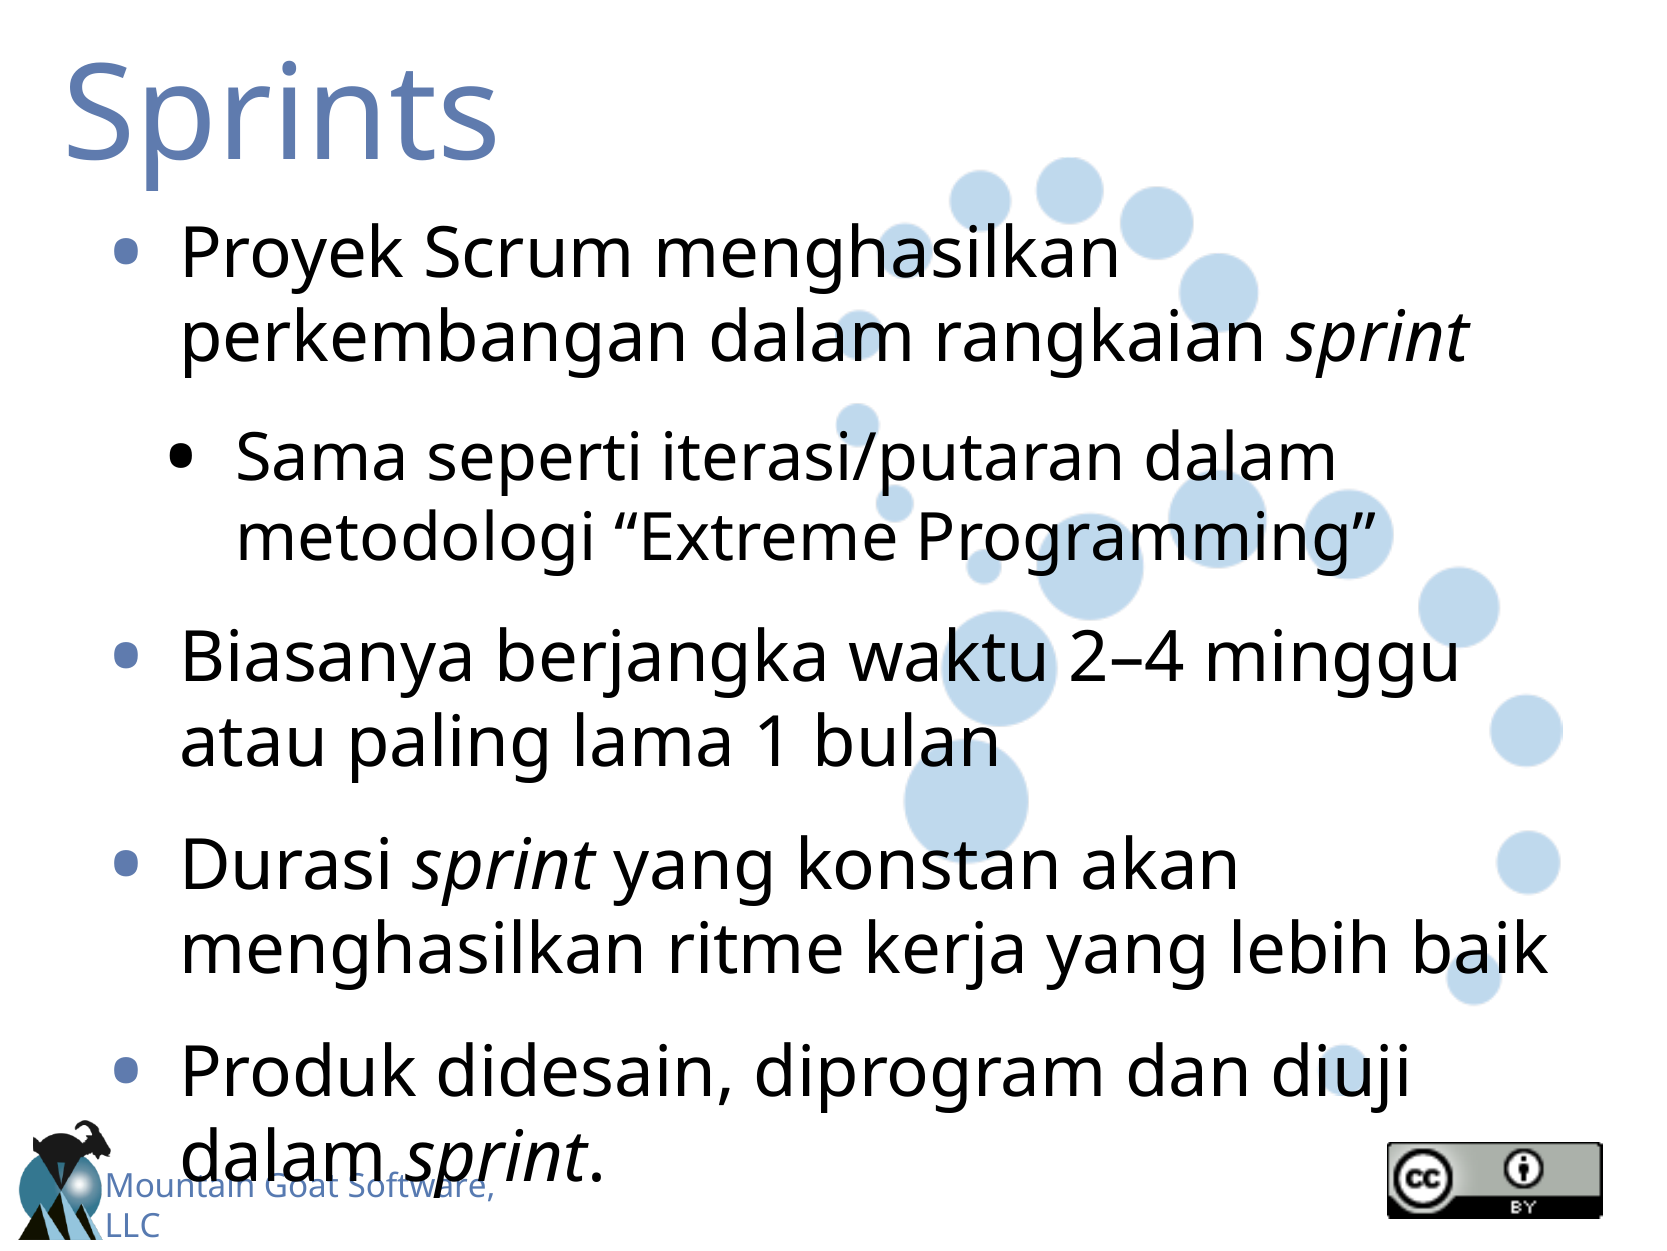

# Sprints
Proyek Scrum menghasilkan perkembangan dalam rangkaian sprint
Sama seperti iterasi/putaran dalam metodologi “Extreme Programming”
Biasanya berjangka waktu 2–4 minggu atau paling lama 1 bulan
Durasi sprint yang konstan akan menghasilkan ritme kerja yang lebih baik
Produk didesain, diprogram dan diuji dalam sprint.